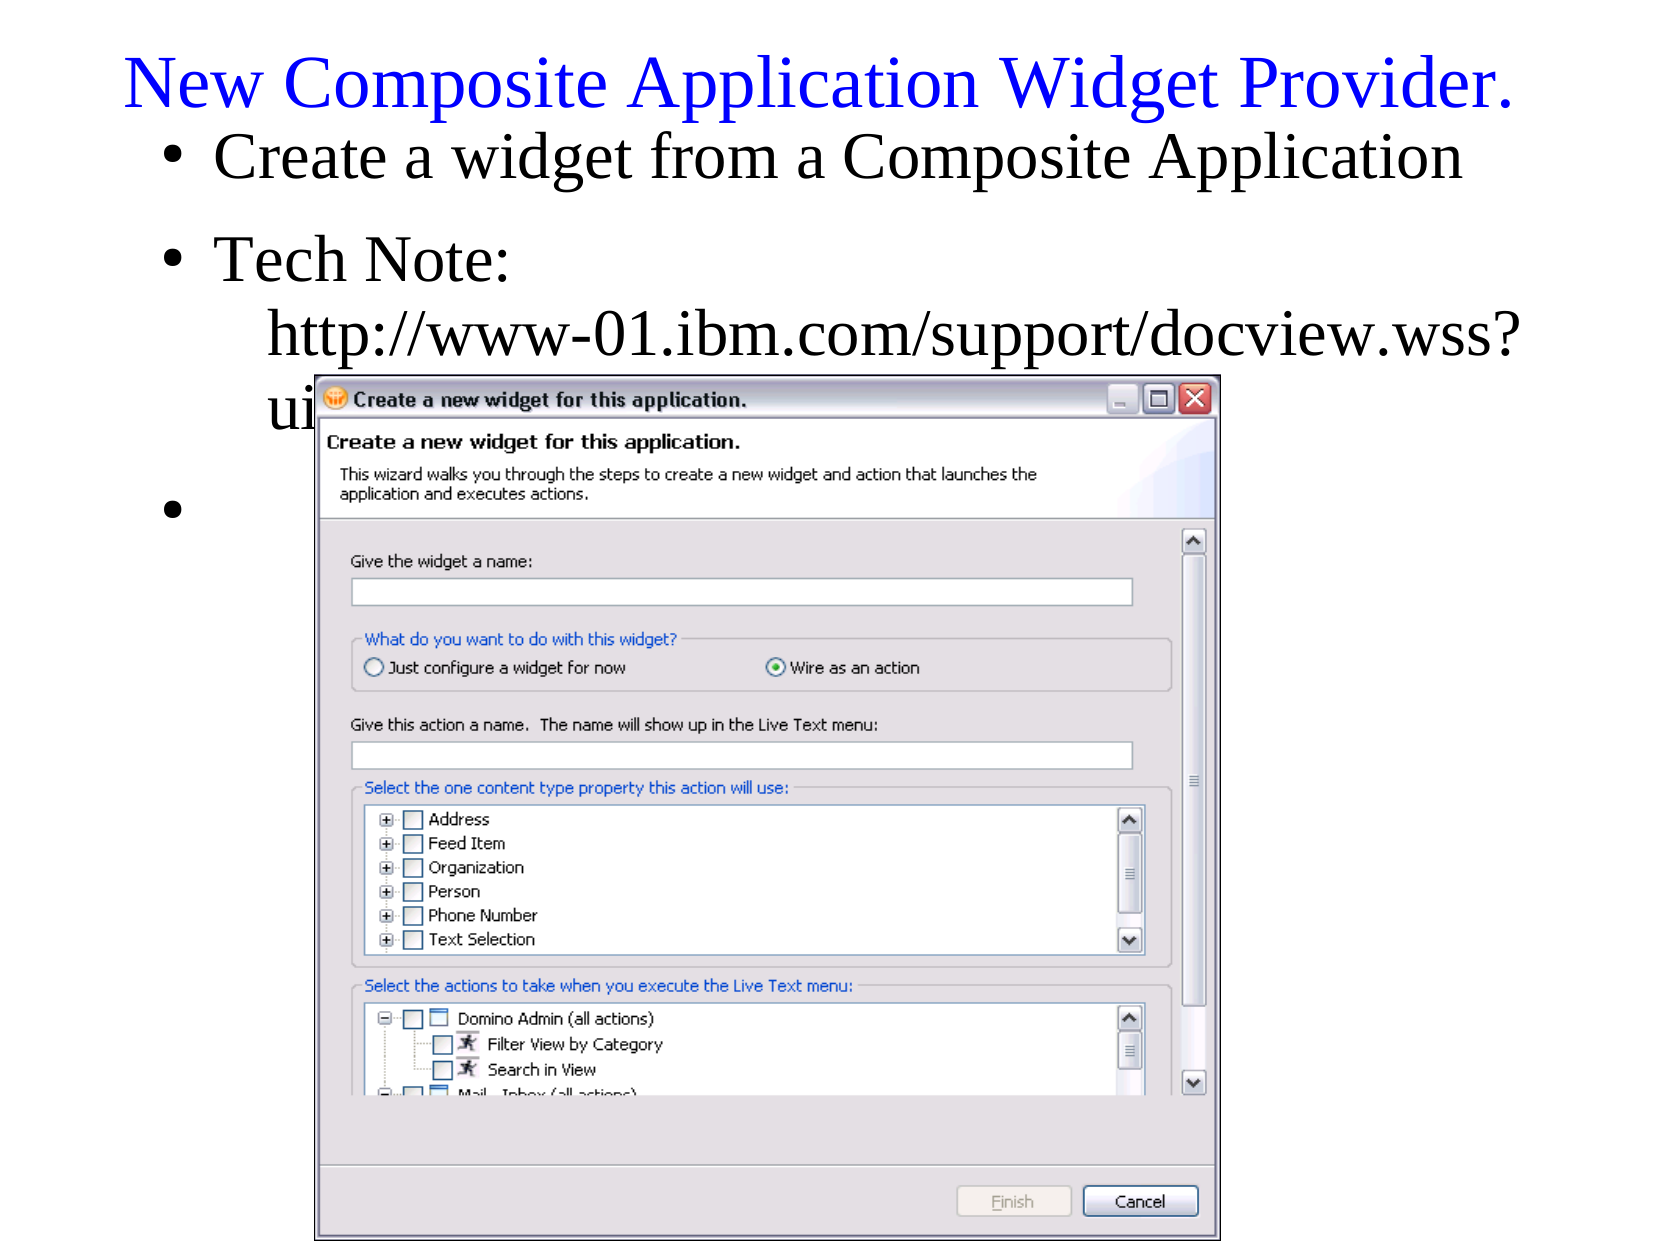

# New Composite Application Widget Provider.
Create a widget from a Composite Application
Tech Note: http://www-01.ibm.com/support/docview.wss?uid=swg21417701